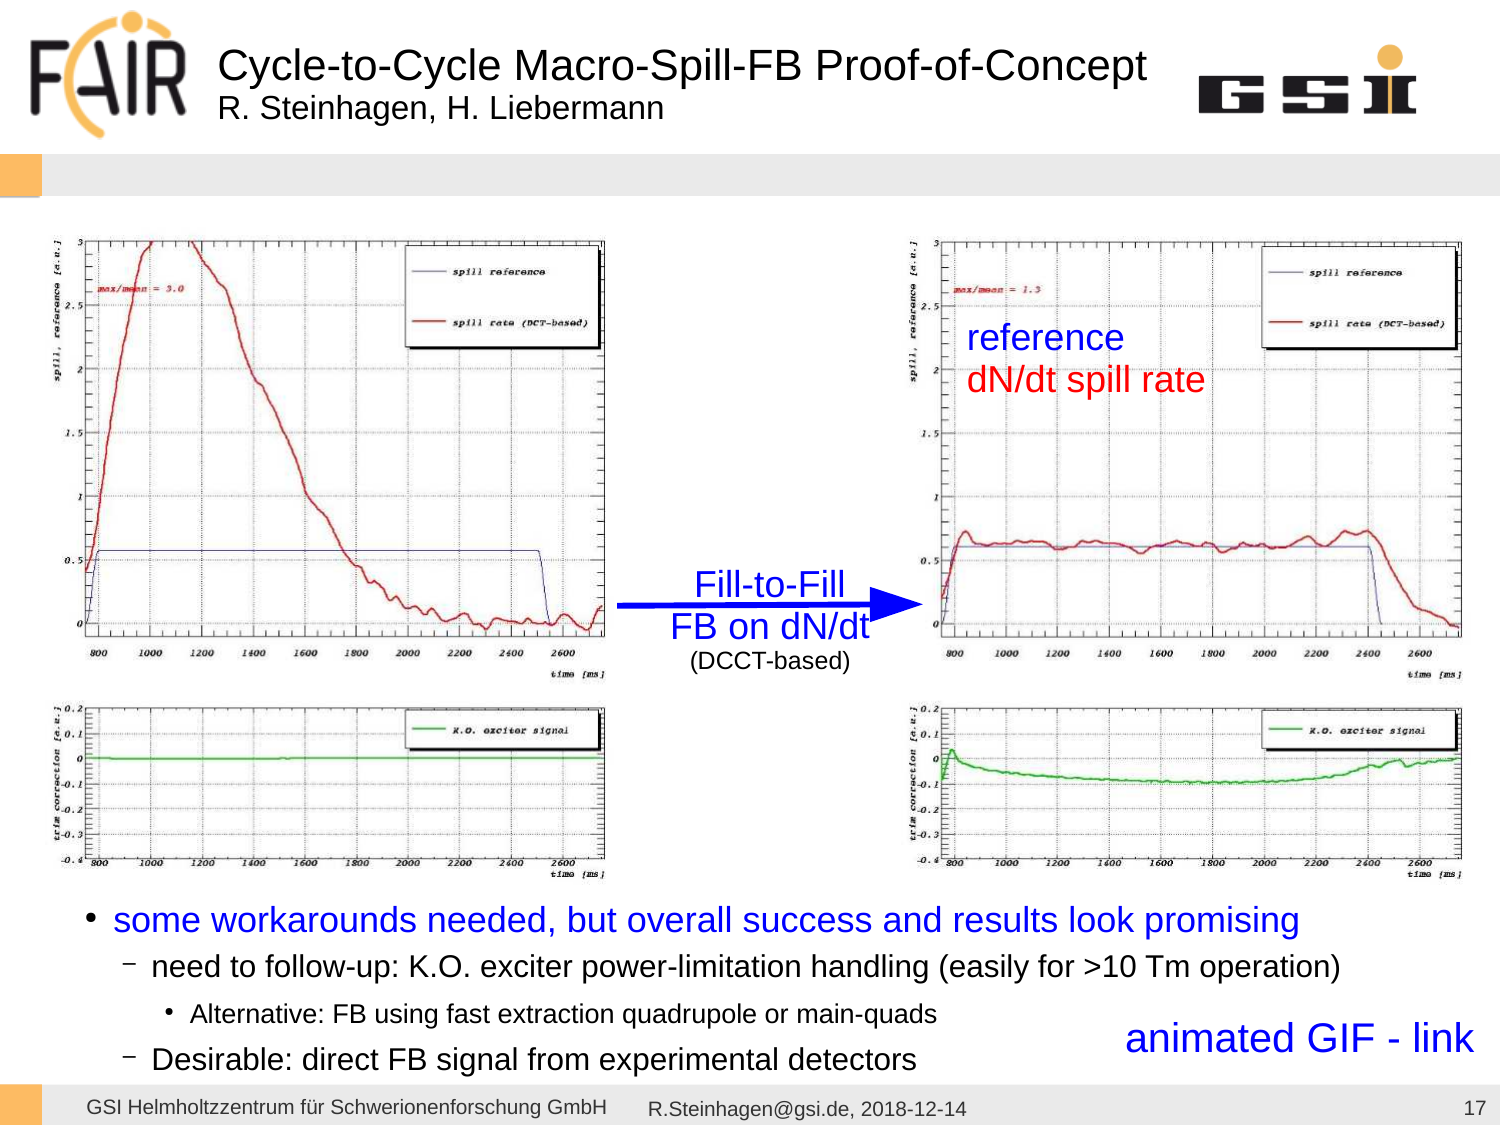

Cycle-to-Cycle Macro-Spill-FB Proof-of-Concept
R. Steinhagen, H. Liebermann
reference
dN/dt spill rate
Fill-to-Fill
FB on dN/dt
(DCCT-based)
# some workarounds needed, but overall success and results look promising
need to follow-up: K.O. exciter power-limitation handling (easily for >10 Tm operation)
Alternative: FB using fast extraction quadrupole or main-quads
Desirable: direct FB signal from experimental detectors
animated GIF - link